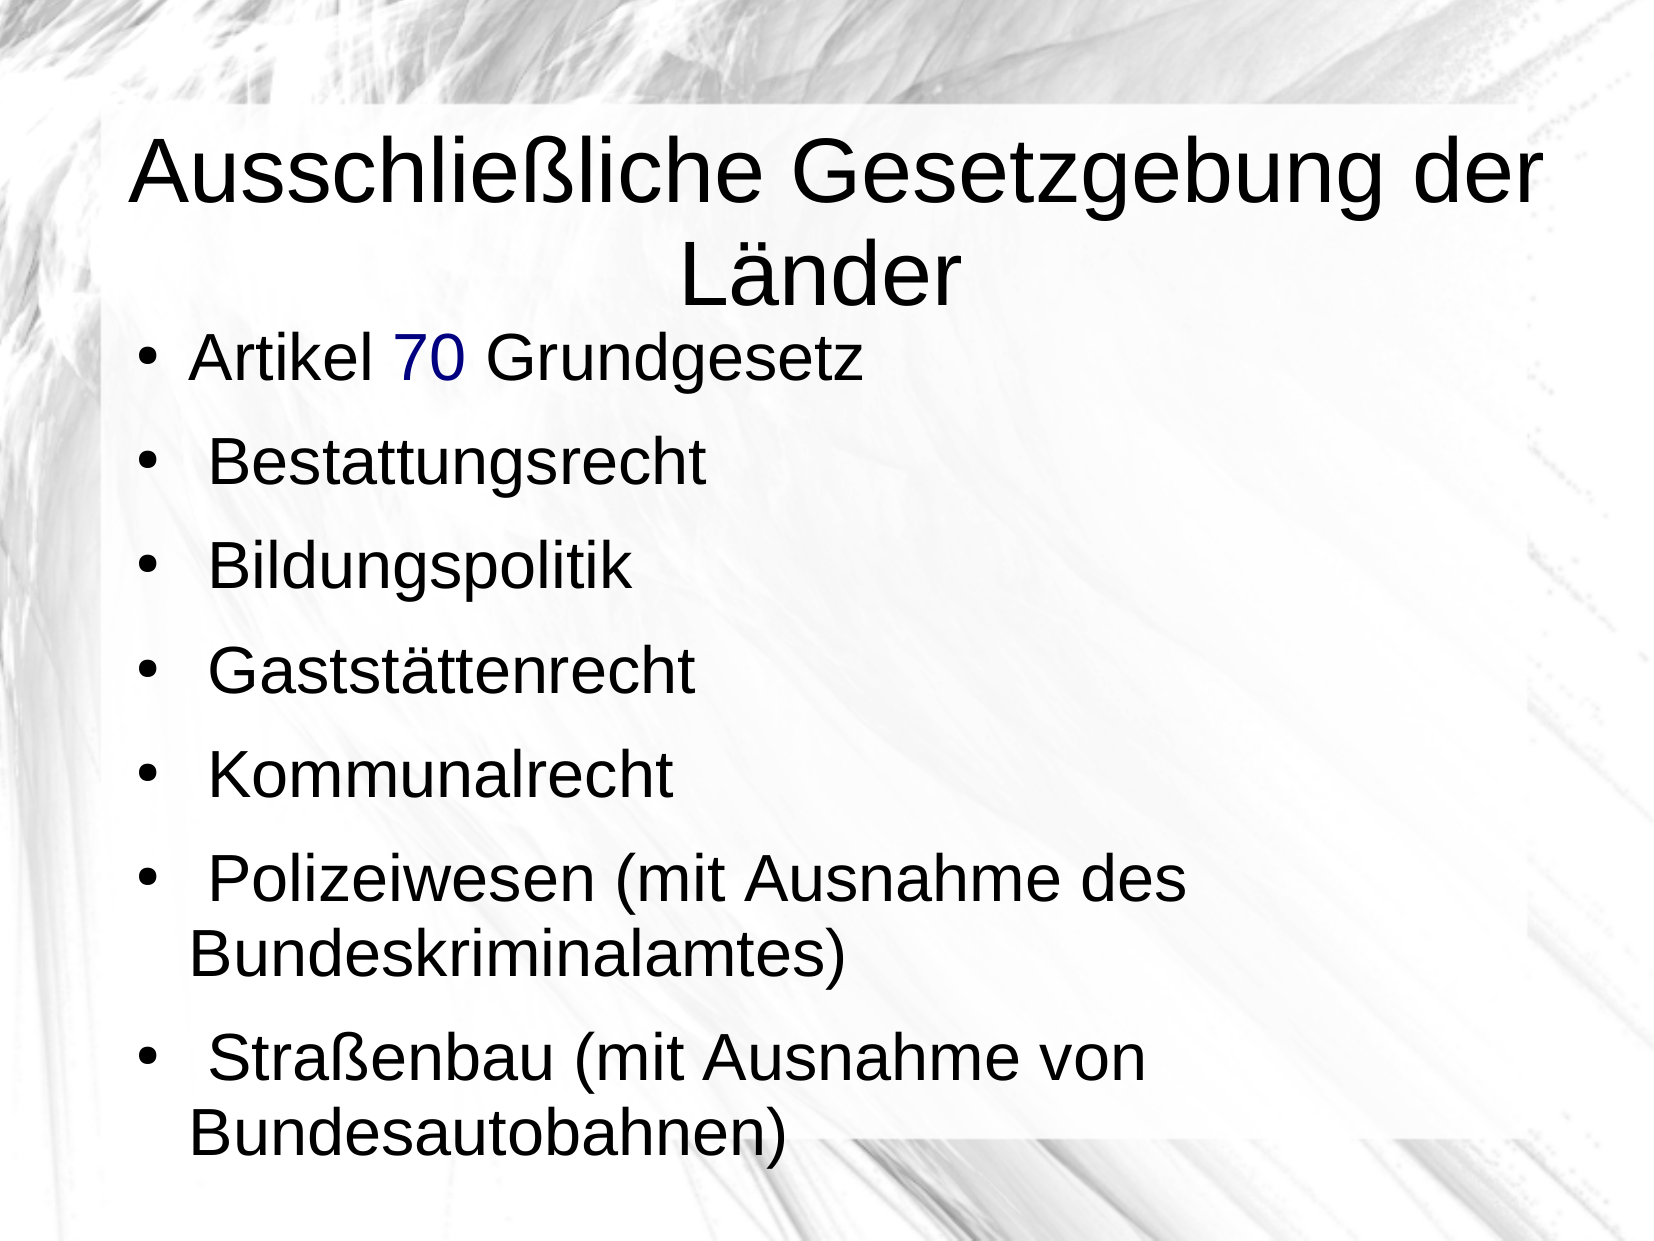

# Ausschließliche Gesetzgebung der Länder
Artikel 70 Grundgesetz
 Bestattungsrecht
 Bildungspolitik
 Gaststättenrecht
 Kommunalrecht
 Polizeiwesen (mit Ausnahme des Bundeskriminalamtes)
 Straßenbau (mit Ausnahme von Bundesautobahnen)